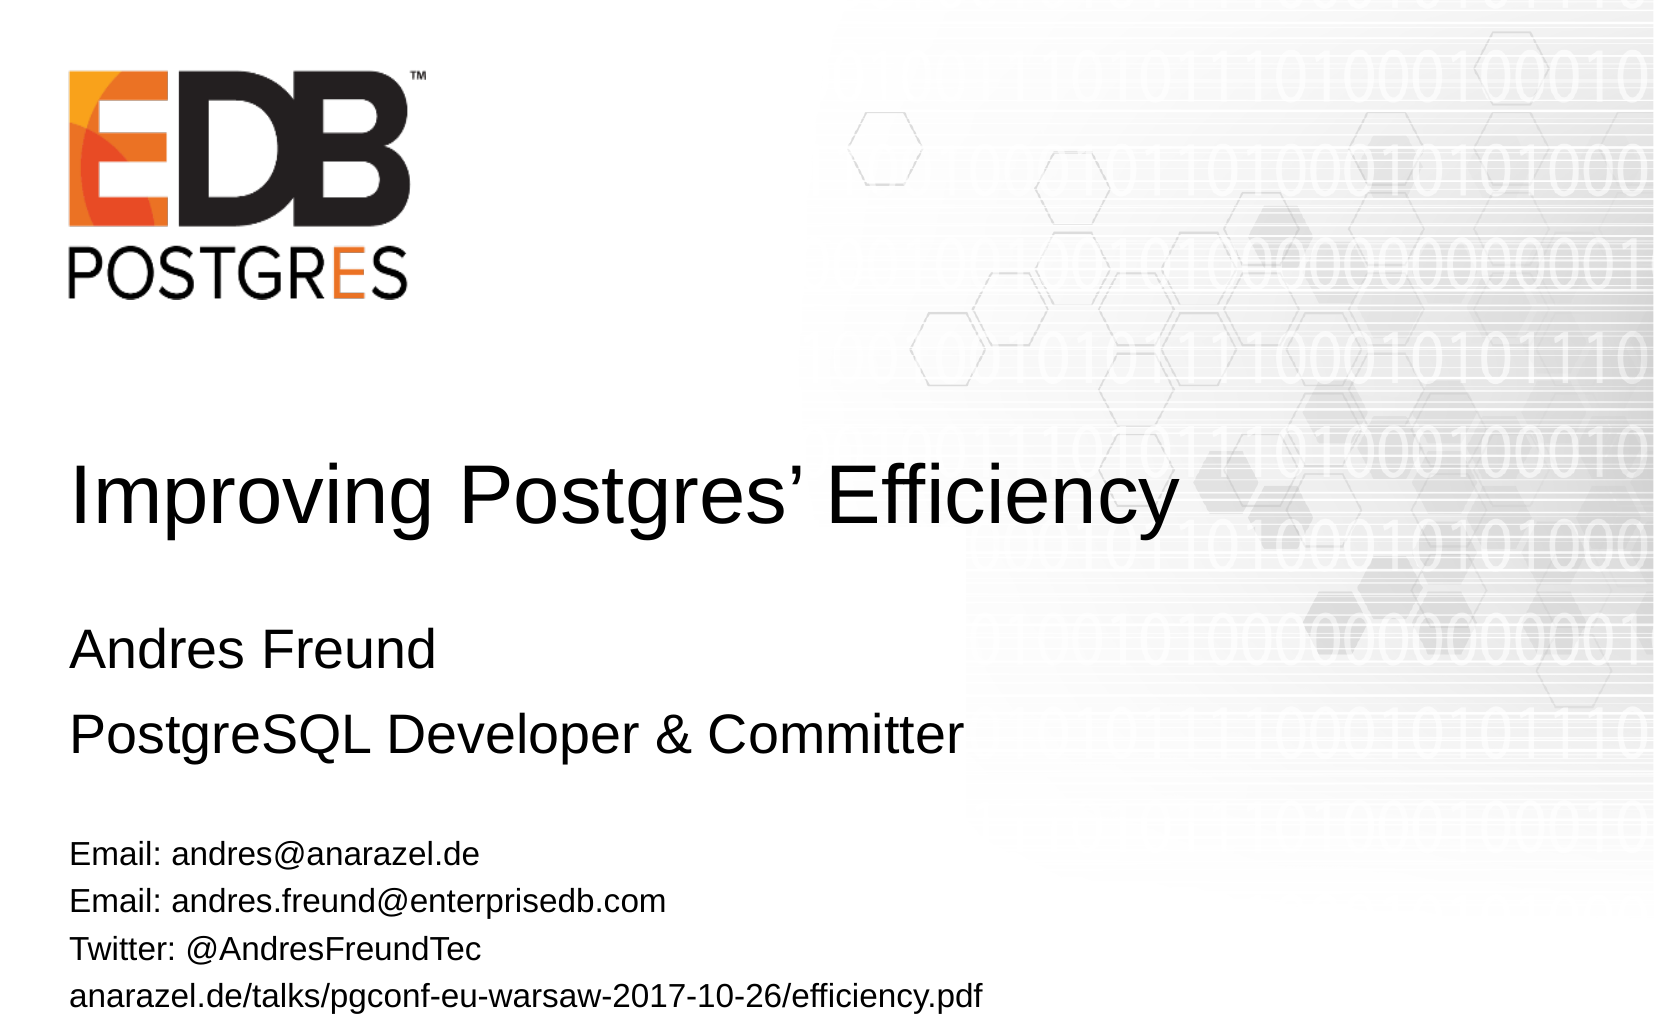

# Improving Postgres’ Efficiency
Andres Freund
PostgreSQL Developer & Committer
Email: andres@anarazel.de
Email: andres.freund@enterprisedb.com
Twitter: @AndresFreundTec
anarazel.de/talks/pgconf-eu-warsaw-2017-10-26/efficiency.pdf